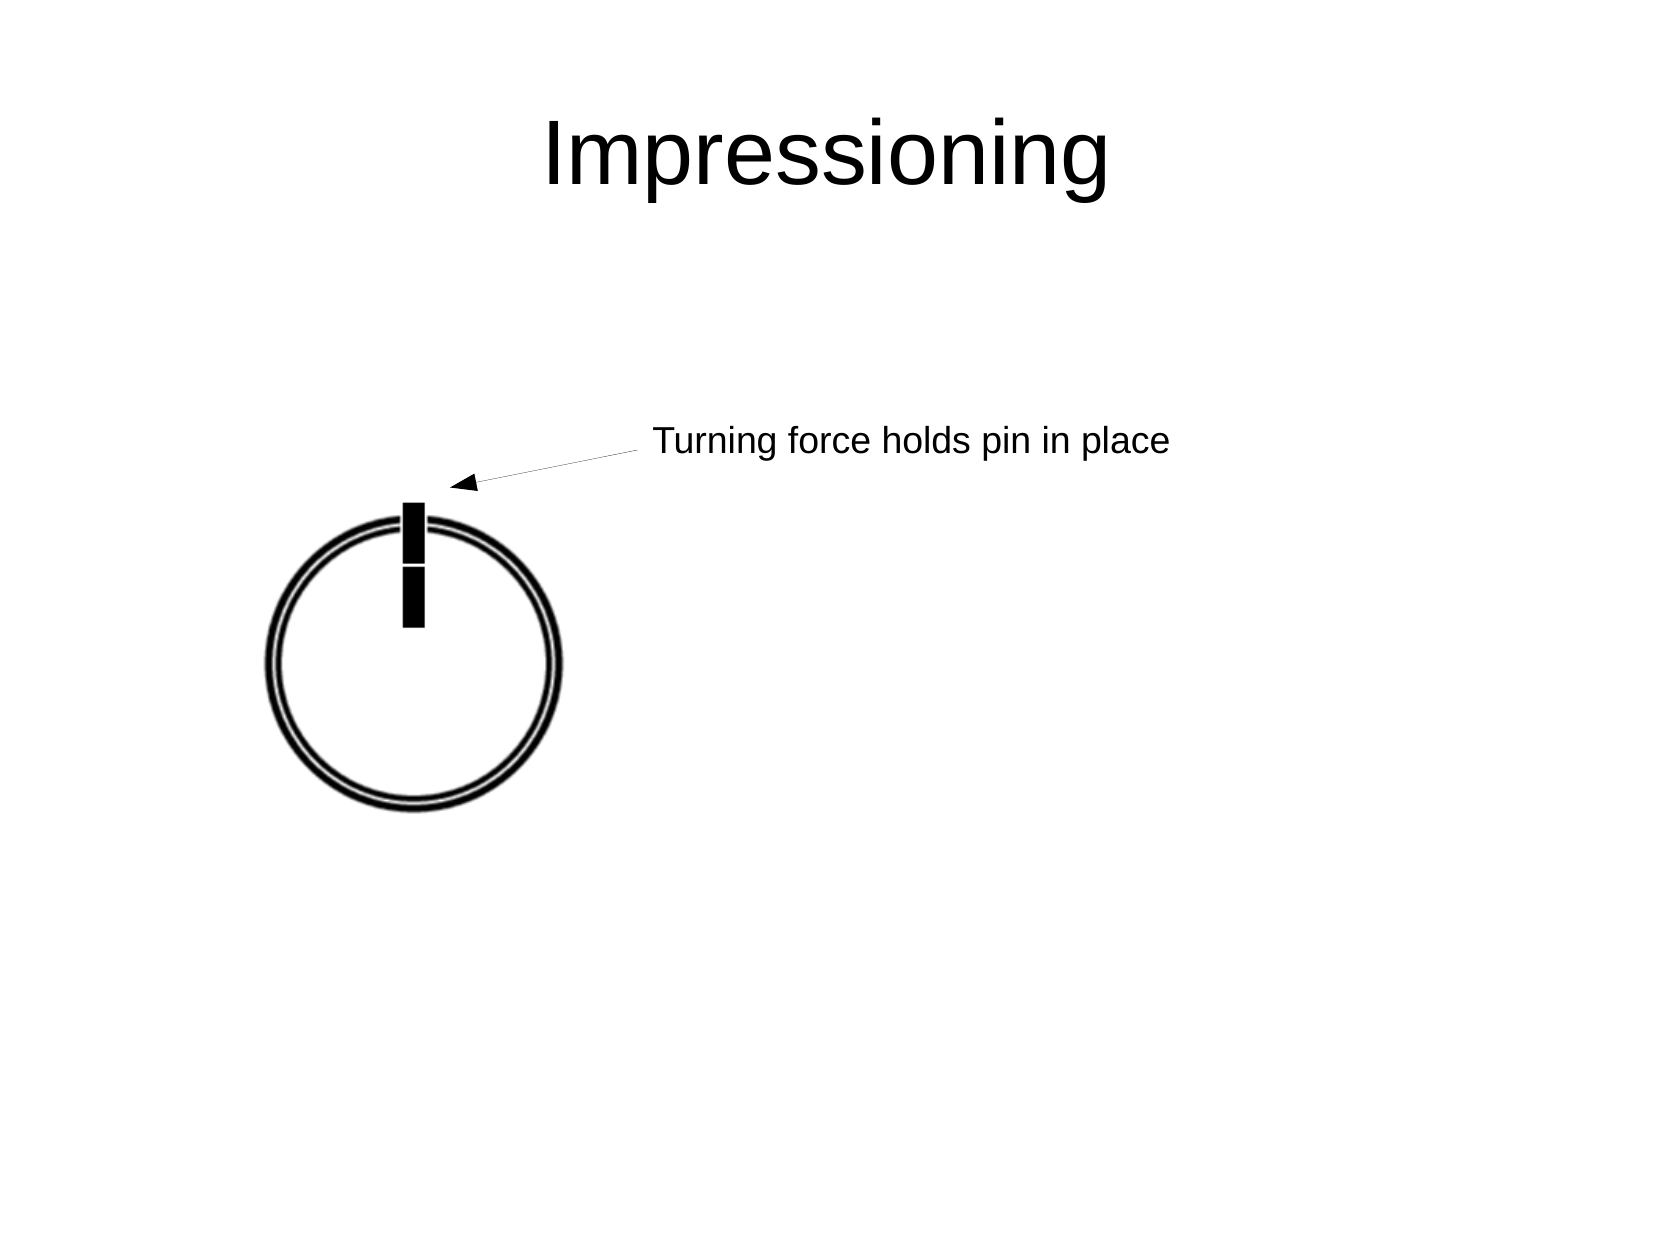

# Impressioning
Turning force holds pin in place